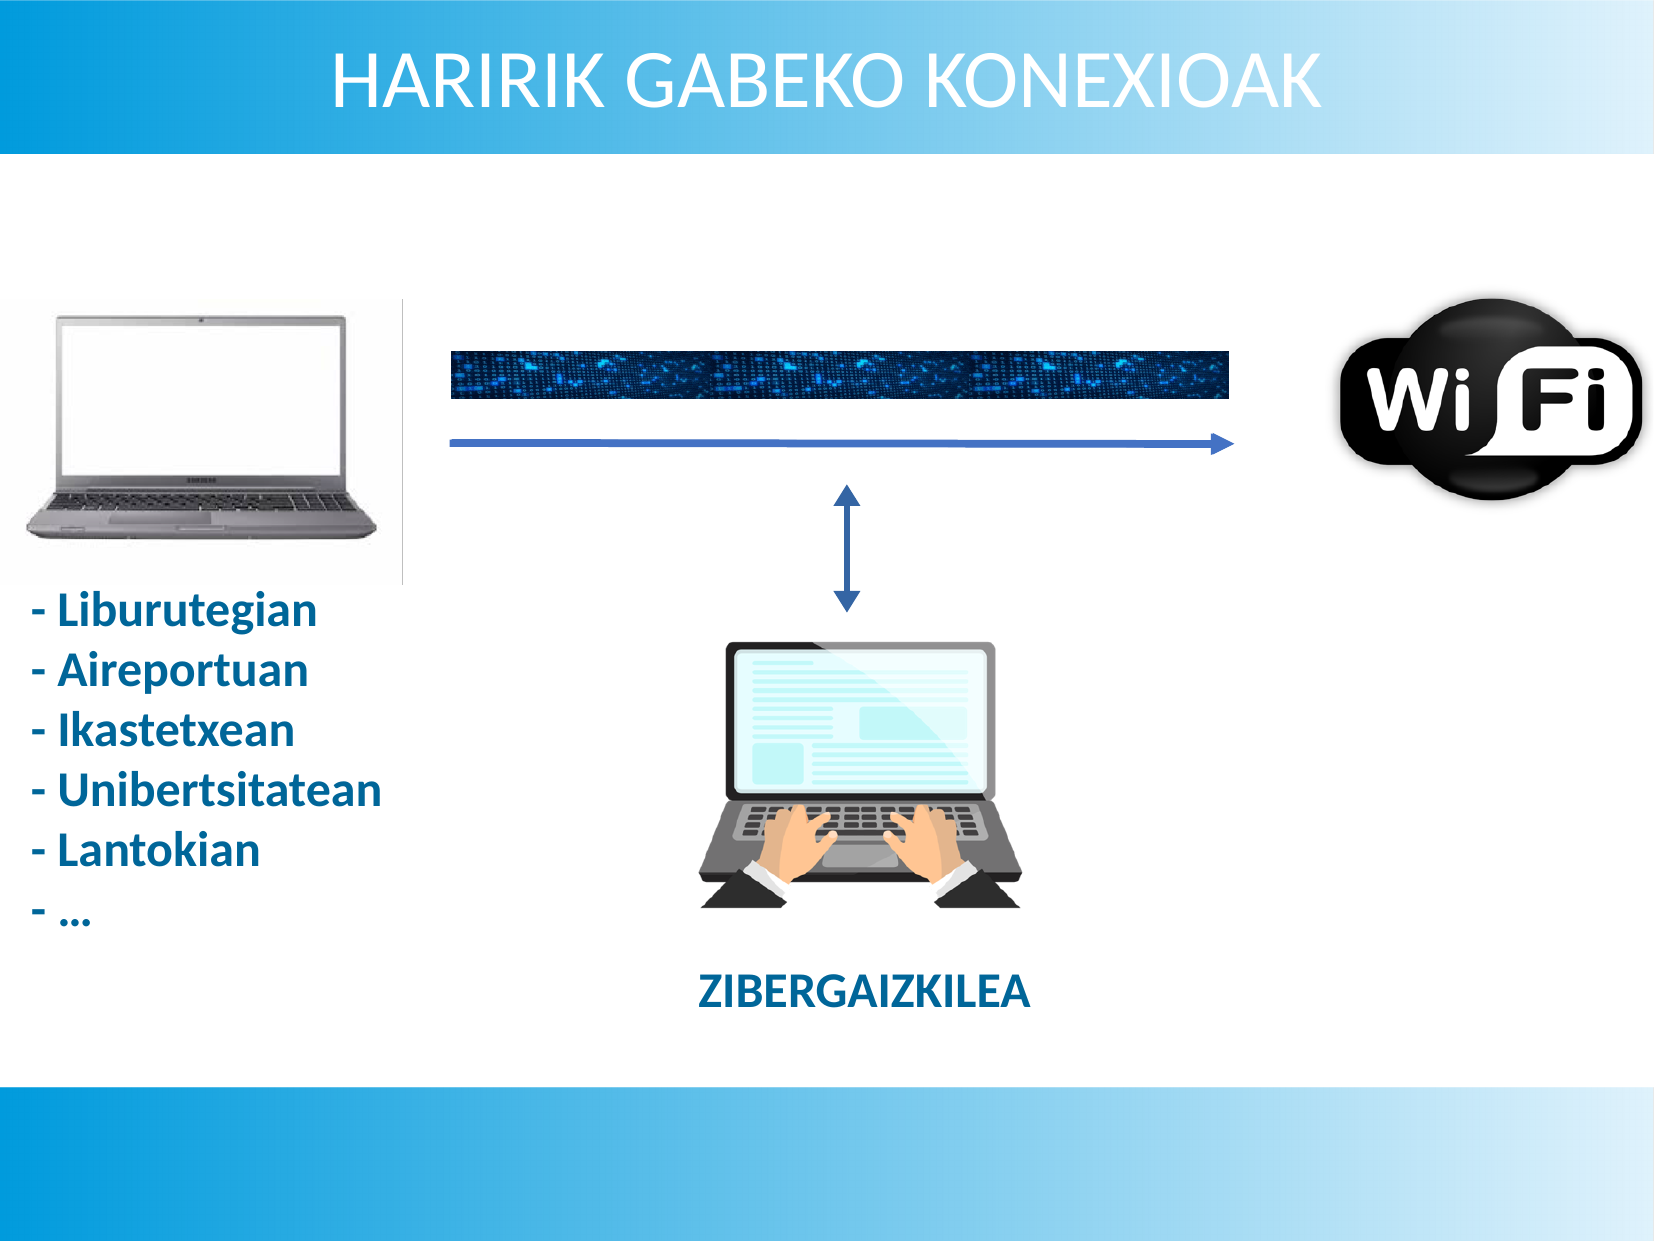

# HARIRIK GABEKO KONEXIOAK
- Liburutegian
- Aireportuan
- Ikastetxean
- Unibertsitatean
- Lantokian
- …
ZIBERGAIZKILEA